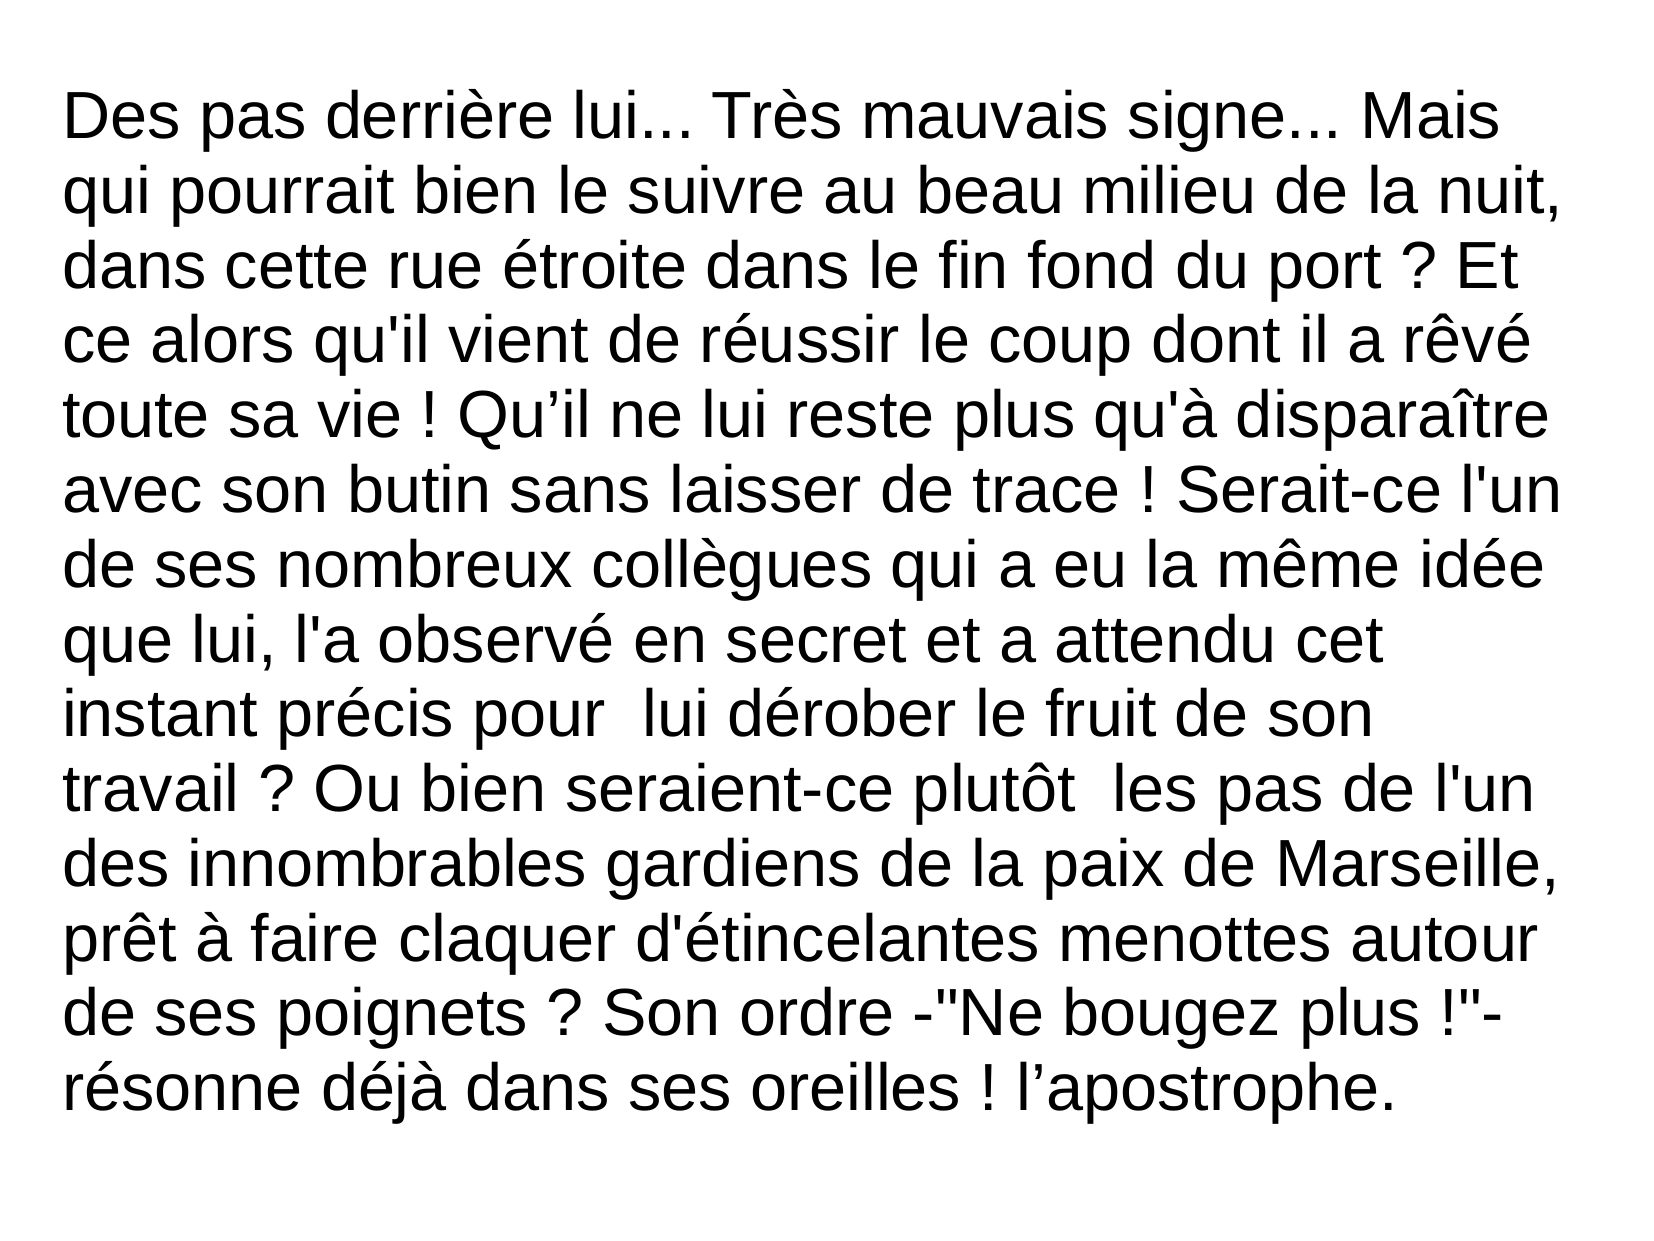

Des pas derrière lui... Très mauvais signe... Mais qui pourrait bien le suivre au beau milieu de la nuit, dans cette rue étroite dans le fin fond du port ? Et ce alors qu'il vient de réussir le coup dont il a rêvé toute sa vie ! Qu’il ne lui reste plus qu'à disparaître avec son butin sans laisser de trace ! Serait-ce l'un de ses nombreux collègues qui a eu la même idée que lui, l'a observé en secret et a attendu cet instant précis pour lui dérober le fruit de son travail ? Ou bien seraient-ce plutôt les pas de l'un des innombrables gardiens de la paix de Marseille, prêt à faire claquer d'étincelantes menottes autour de ses poignets ? Son ordre -"Ne bougez plus !"- résonne déjà dans ses oreilles ! l’apostrophe.